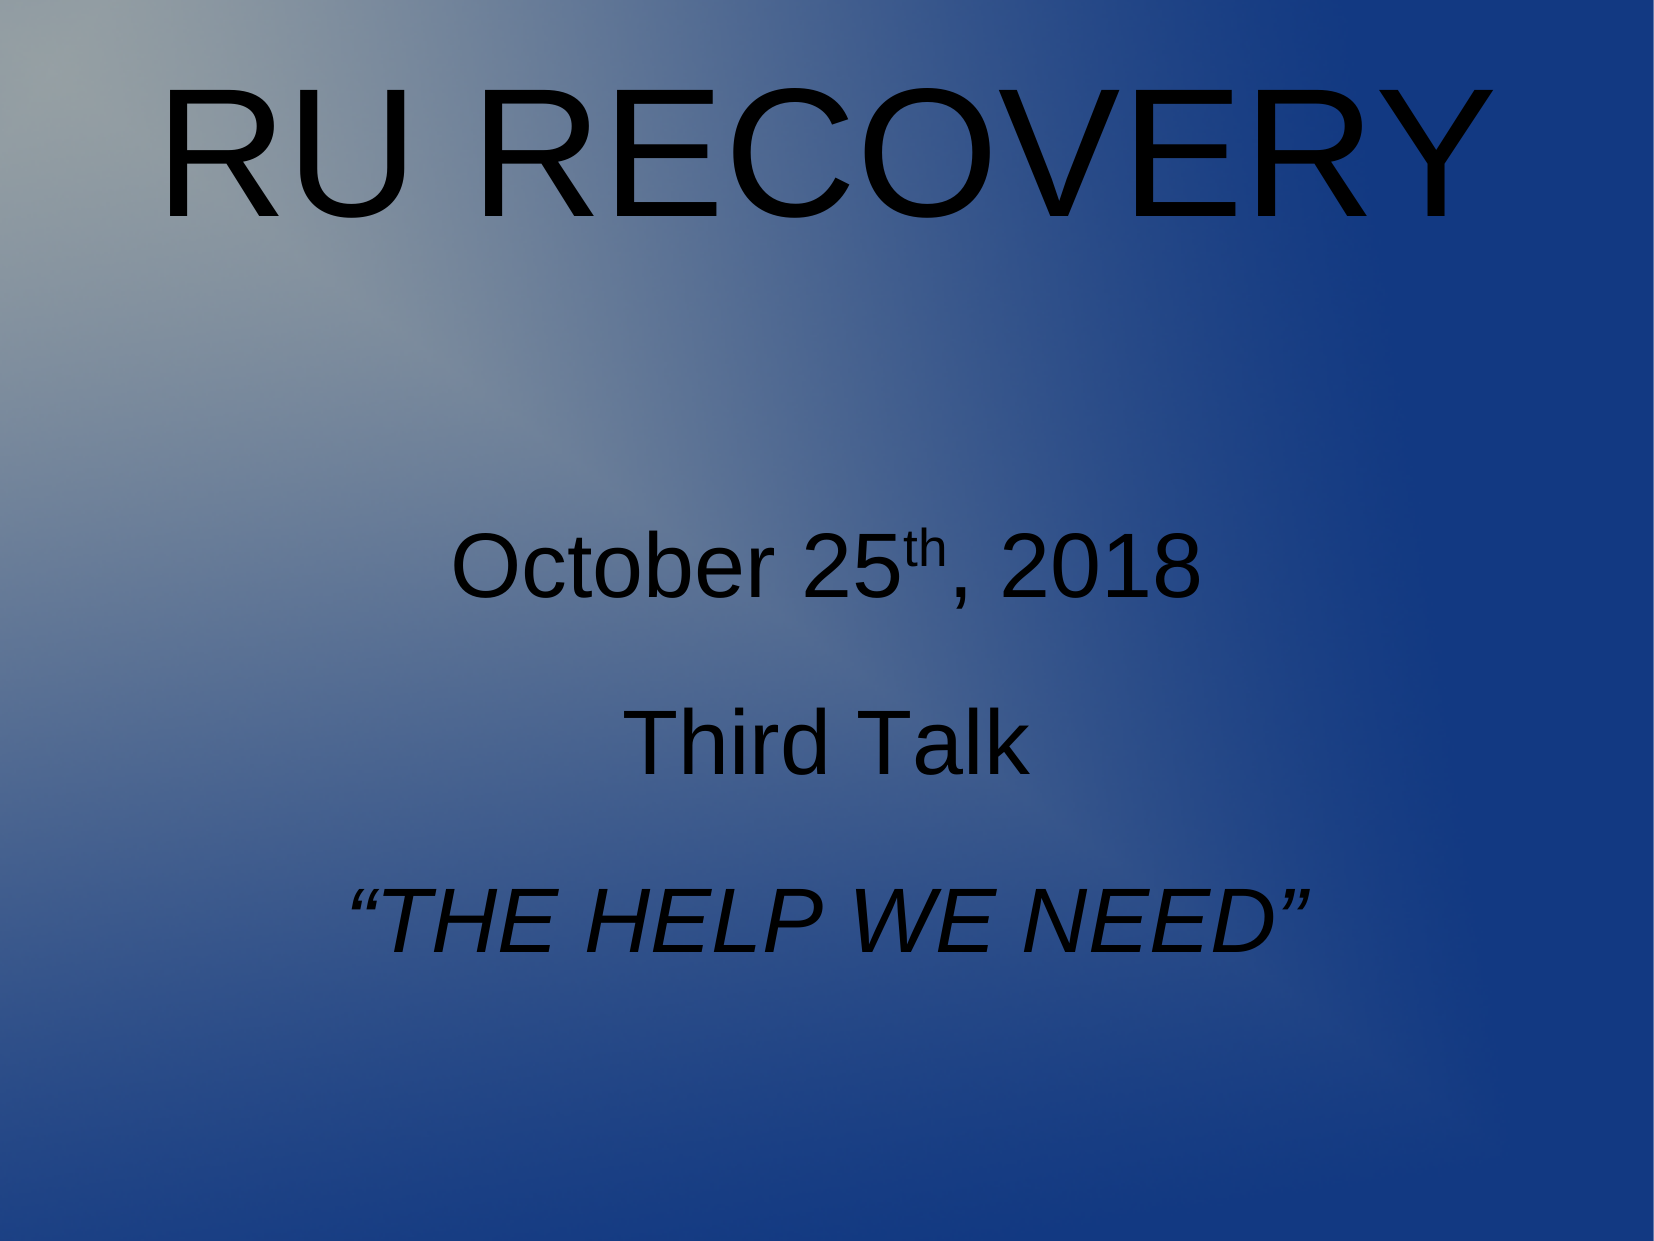

# RU RECOVERY
October 25th, 2018
Third Talk
“THE HELP WE NEED”